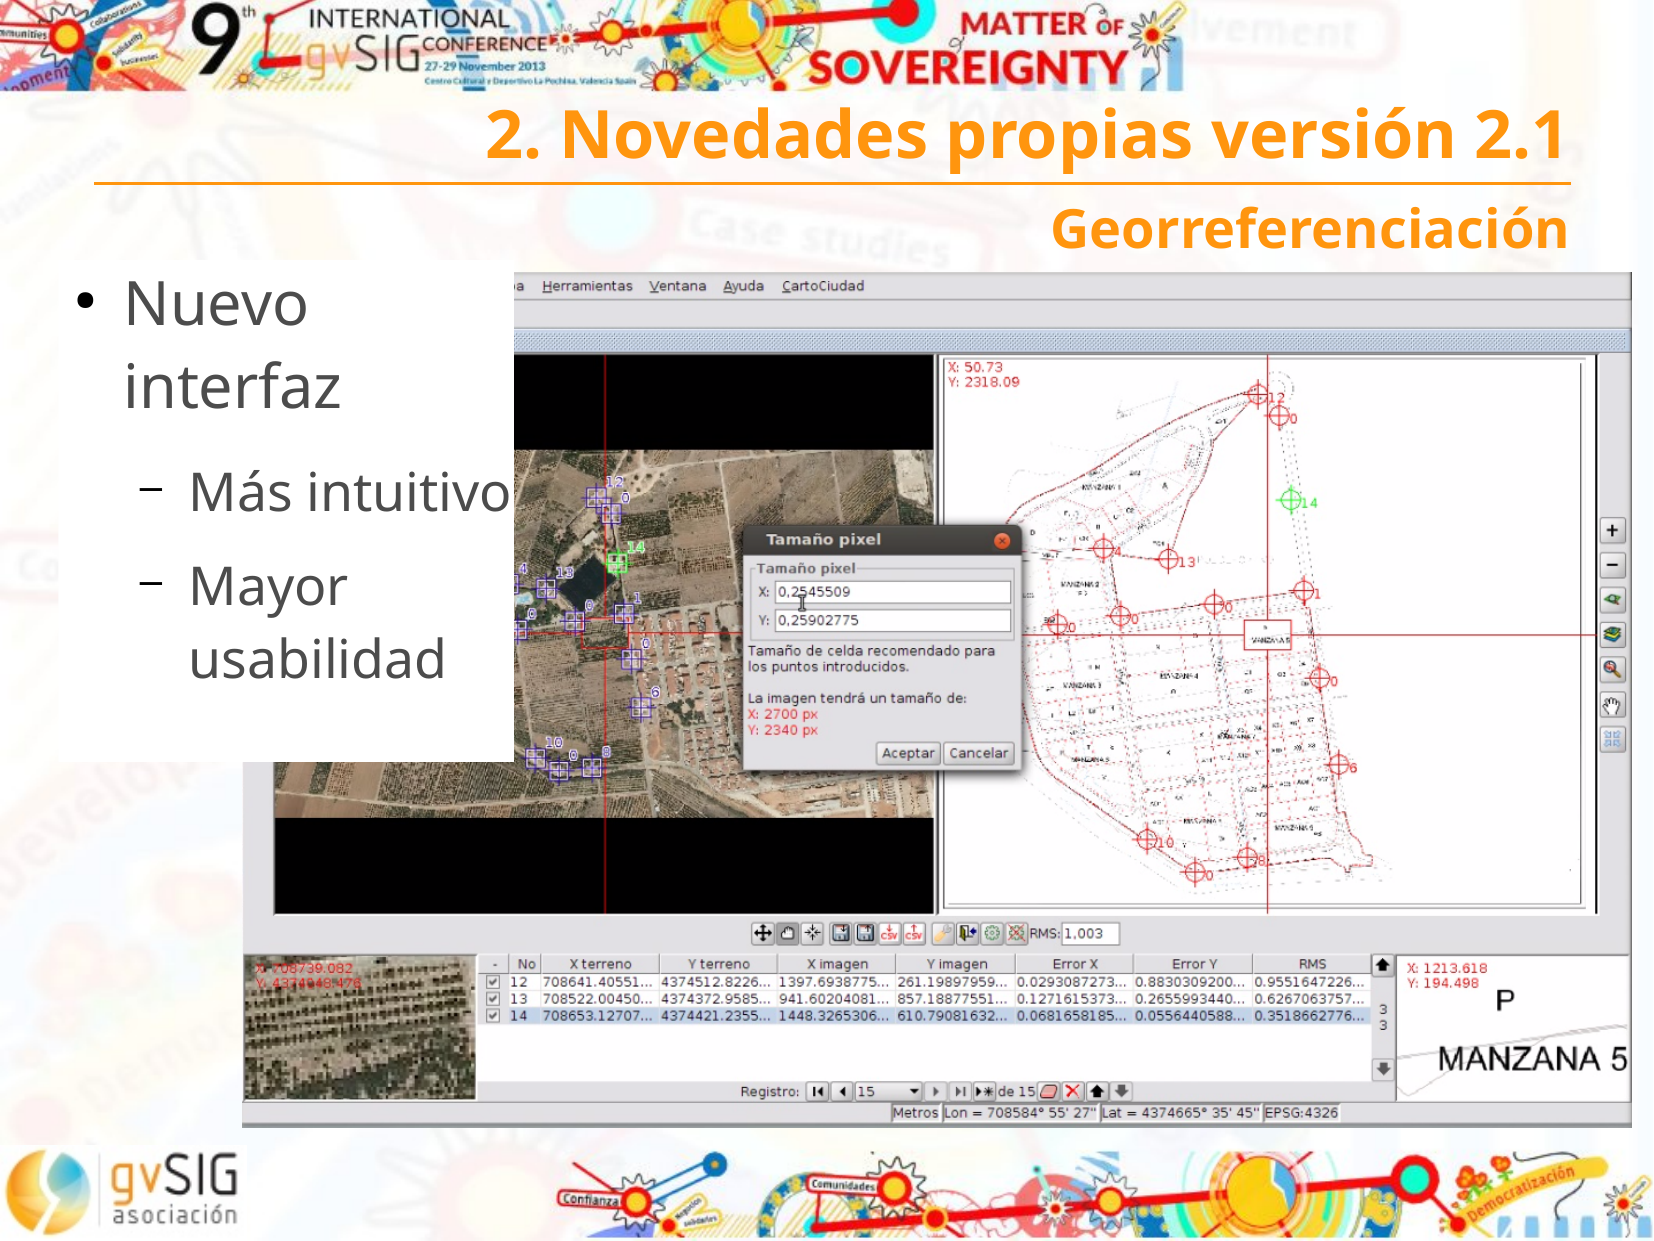

# 2. Novedades propias versión 2.1
Georreferenciación
Nuevo interfaz
Más intuitivo
Mayor usabilidad